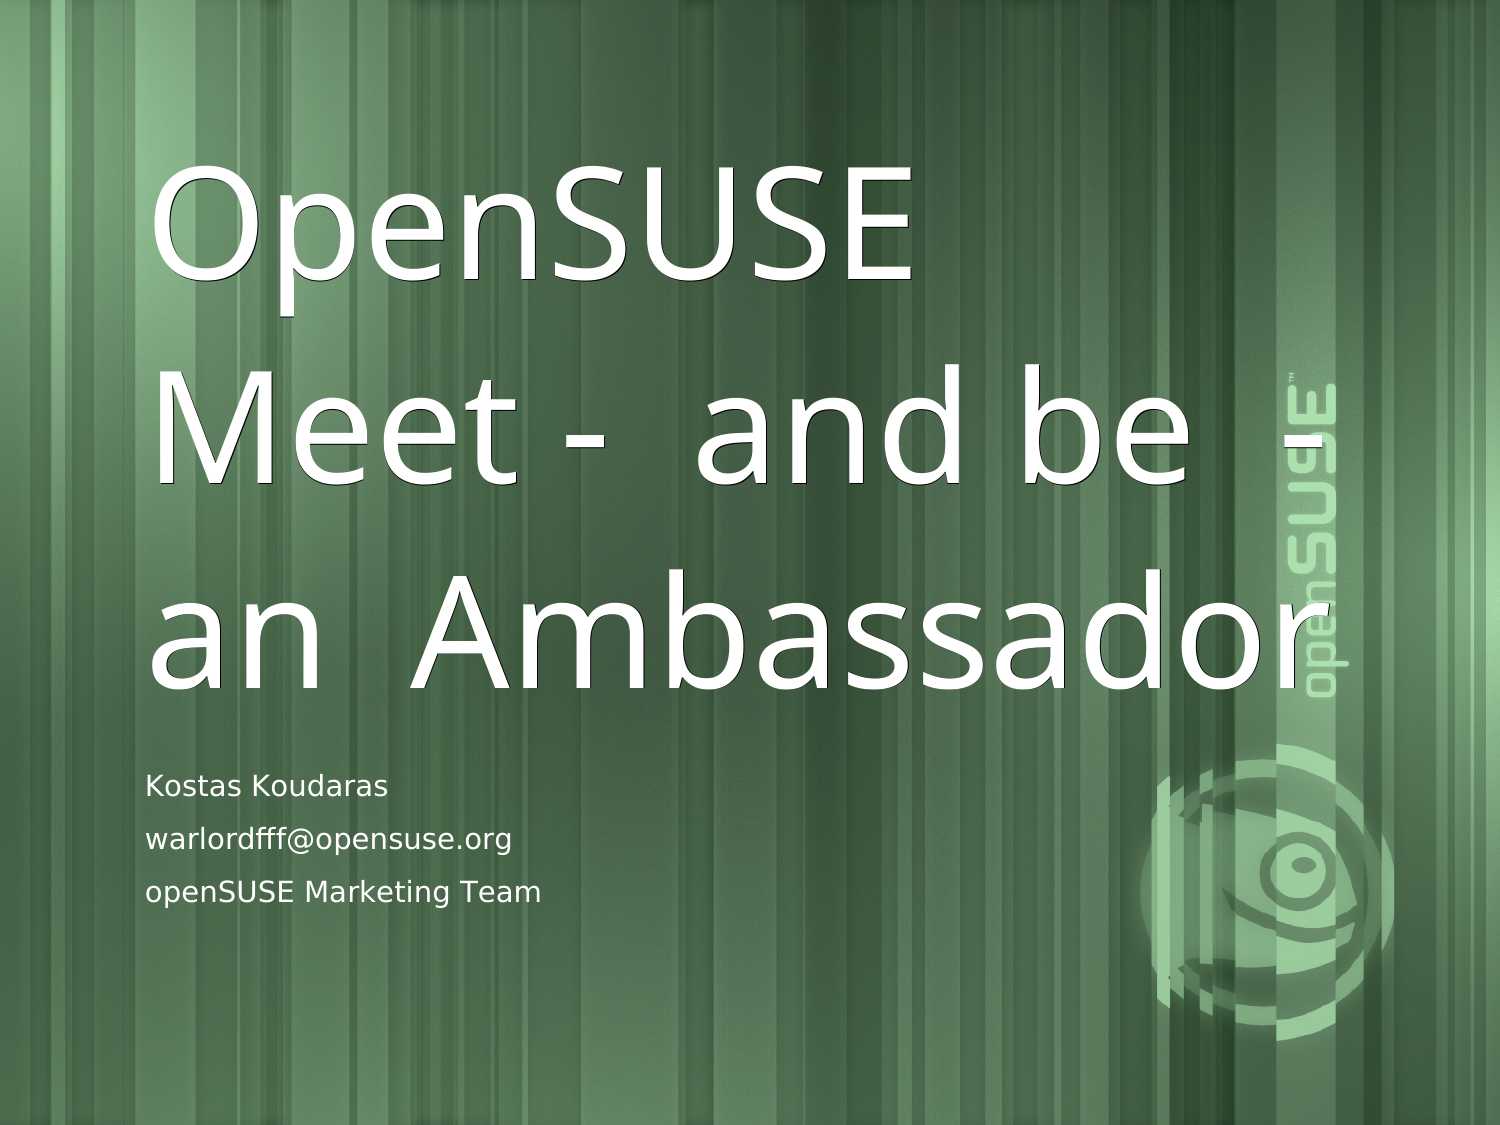

# OpenSUSE Meet - and be - an Ambassador
Kostas Koudaras
warlordfff@opensuse.org
openSUSE Marketing Team